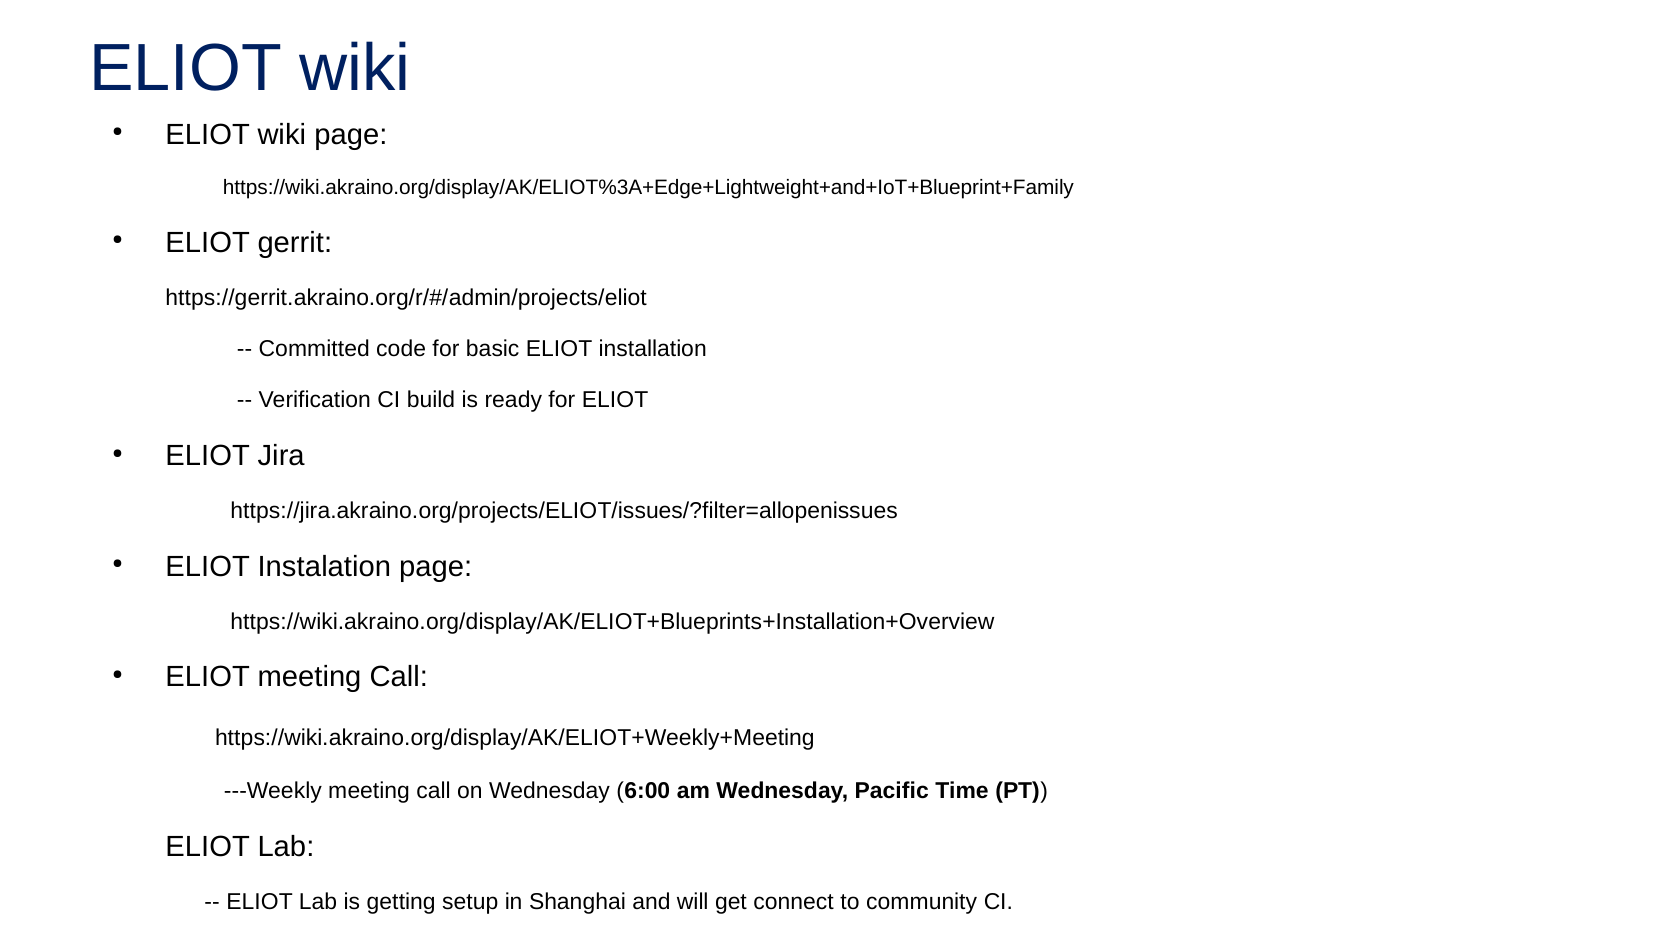

# ELIOT wiki
ELIOT wiki page:
 https://wiki.akraino.org/display/AK/ELIOT%3A+Edge+Lightweight+and+IoT+Blueprint+Family
ELIOT gerrit:
https://gerrit.akraino.org/r/#/admin/projects/eliot
 -- Committed code for basic ELIOT installation
 -- Verification CI build is ready for ELIOT
ELIOT Jira
 https://jira.akraino.org/projects/ELIOT/issues/?filter=allopenissues
ELIOT Instalation page:
 https://wiki.akraino.org/display/AK/ELIOT+Blueprints+Installation+Overview
ELIOT meeting Call:
 https://wiki.akraino.org/display/AK/ELIOT+Weekly+Meeting
 ---Weekly meeting call on Wednesday (6:00 am Wednesday, Pacific Time (PT))
ELIOT Lab:
 -- ELIOT Lab is getting setup in Shanghai and will get connect to community CI.